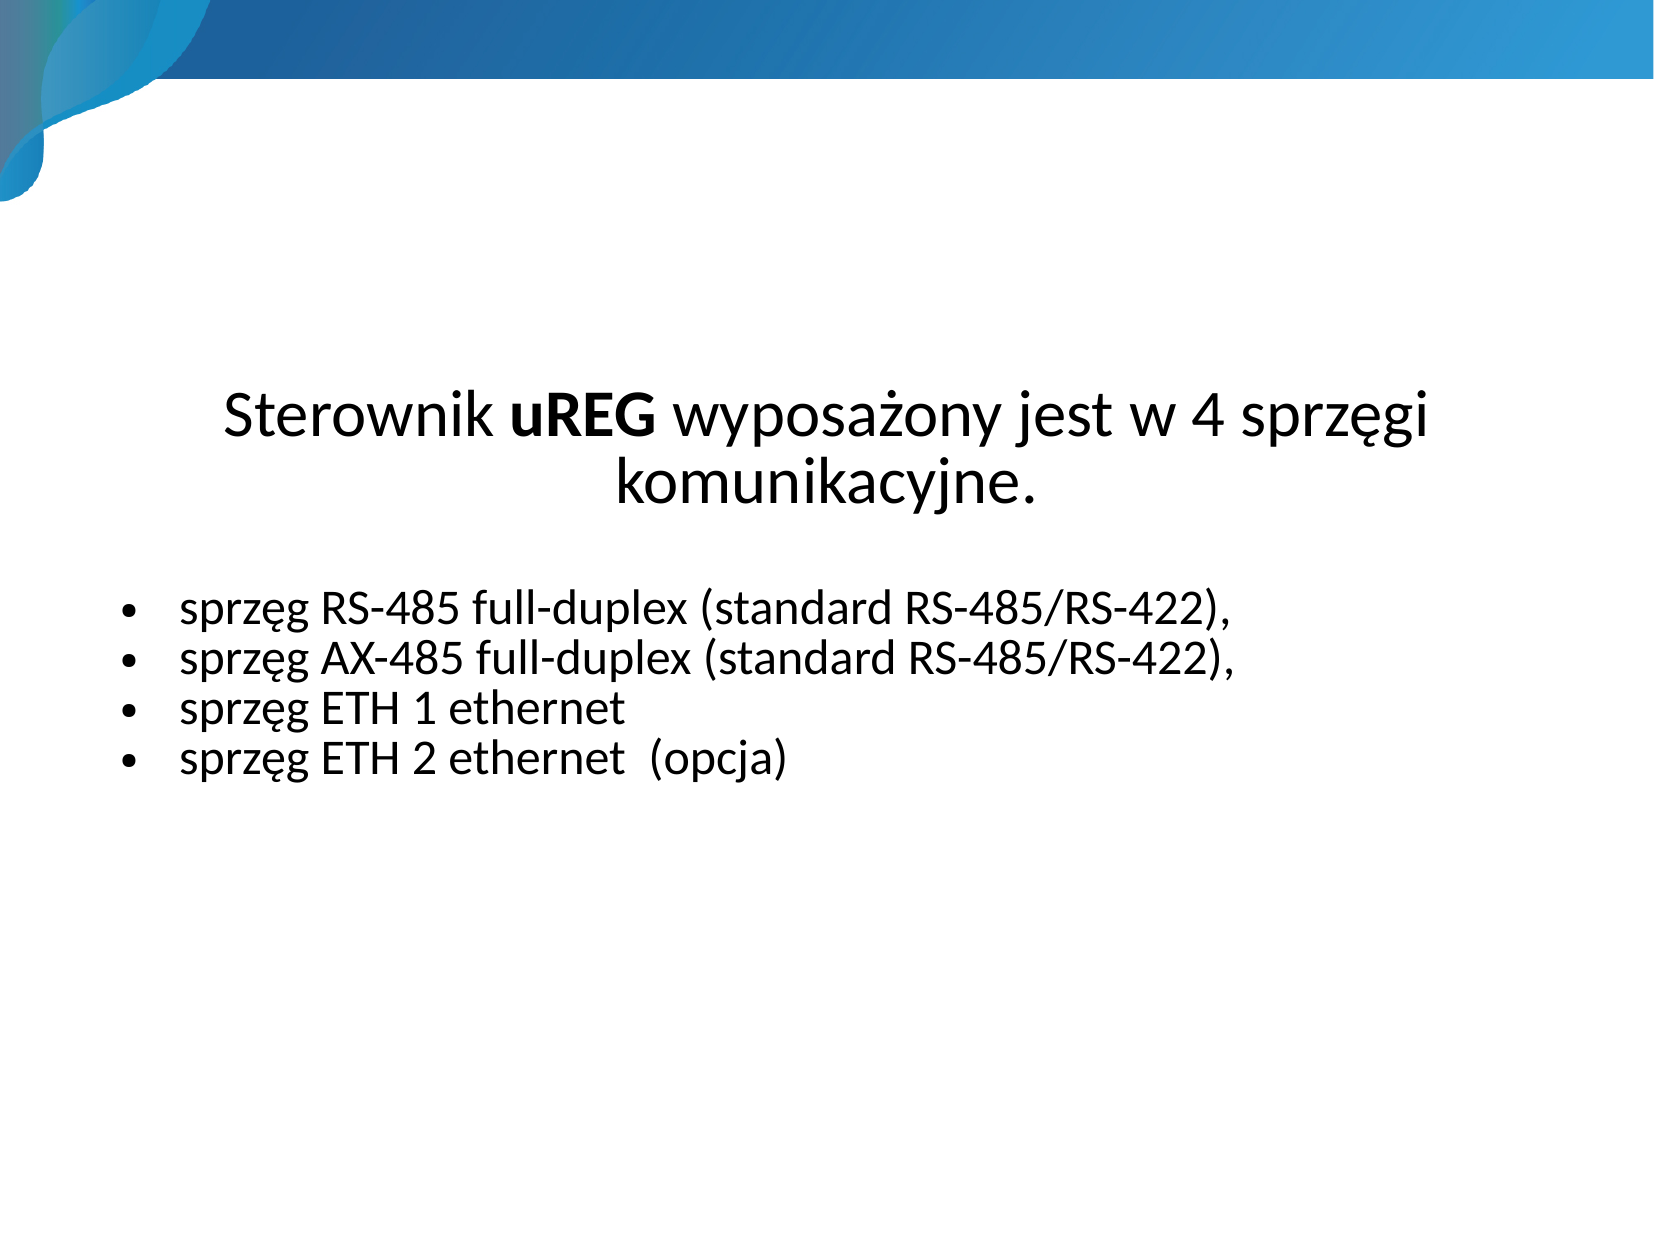

# Sterownik uREG wyposażony jest w 4 sprzęgi komunikacyjne.
sprzęg RS-485 full-duplex (standard RS-485/RS-422),
sprzęg AX-485 full-duplex (standard RS-485/RS-422),
sprzęg ETH 1 ethernet
sprzęg ETH 2 ethernet (opcja)